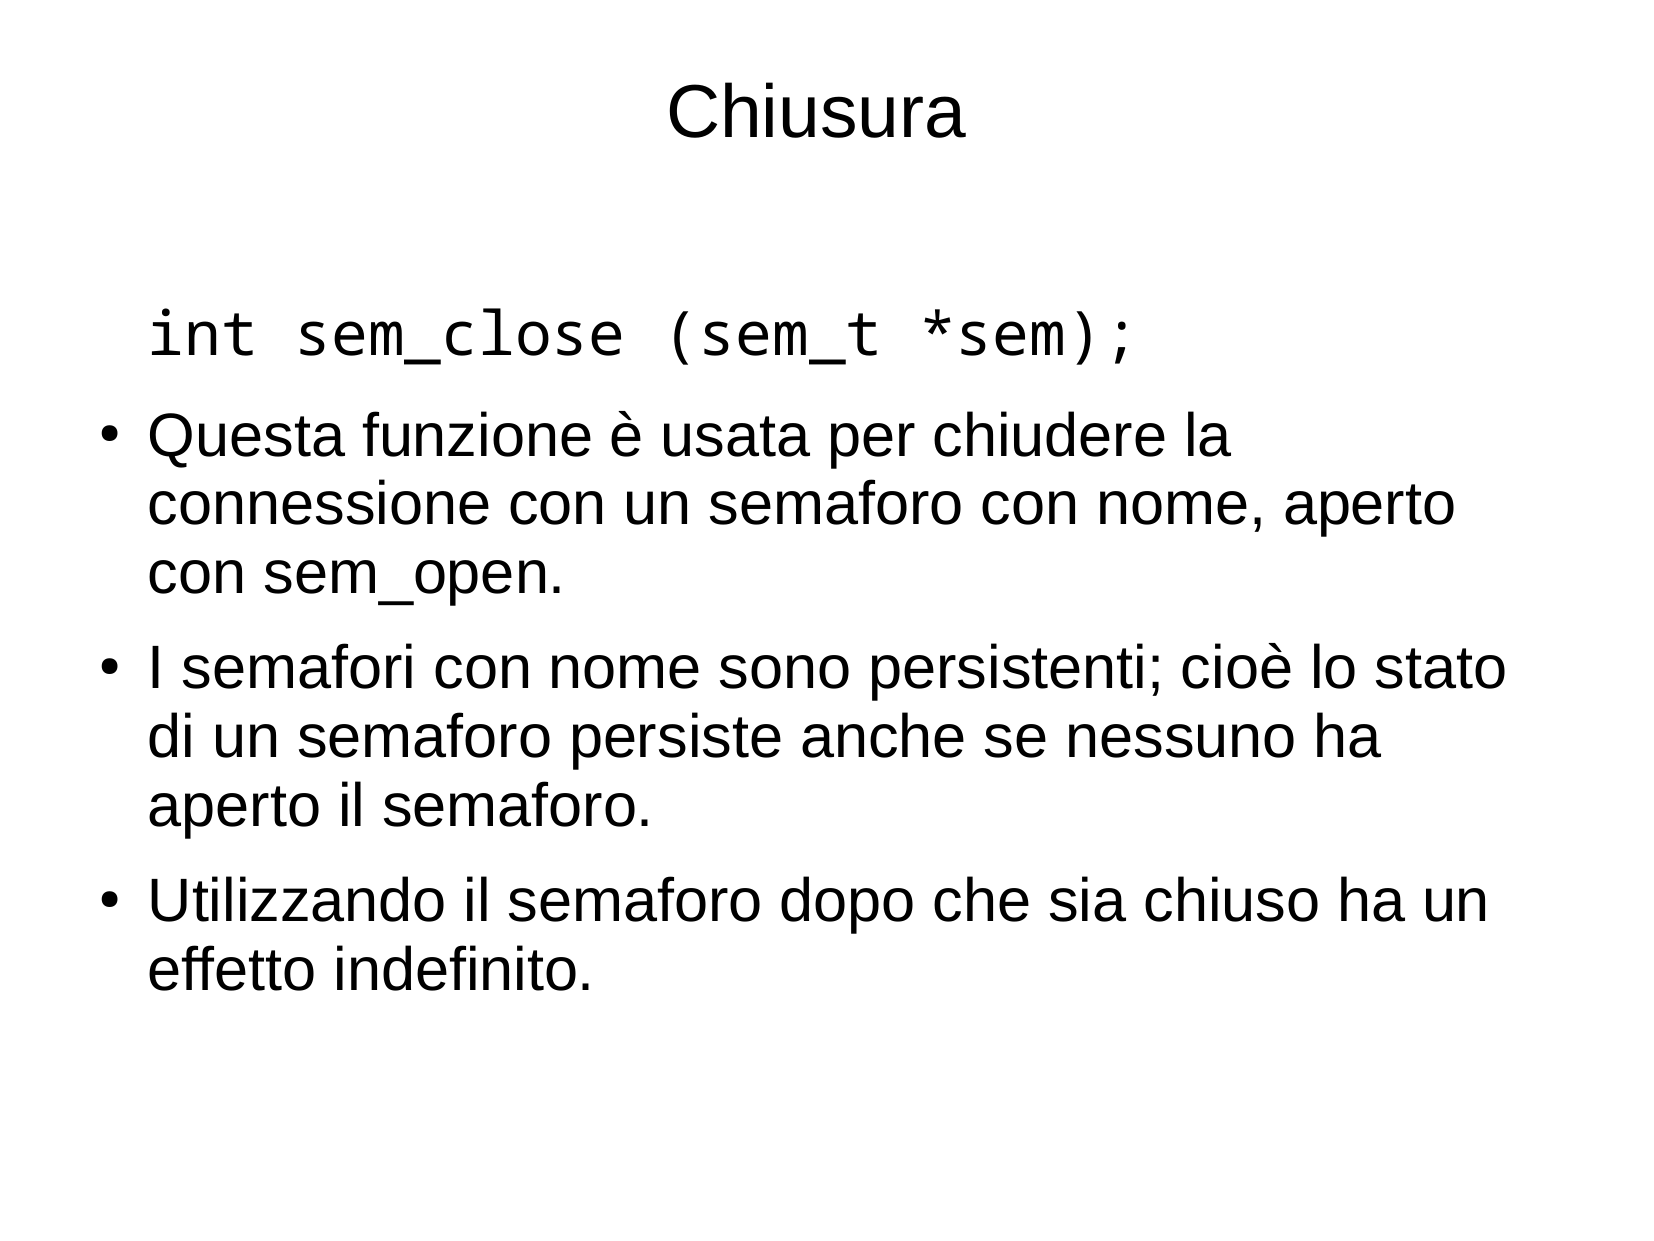

# Chiusura
int sem_close (sem_t *sem);
Questa funzione è usata per chiudere la connessione con un semaforo con nome, aperto con sem_open.
I semafori con nome sono persistenti; cioè lo stato di un semaforo persiste anche se nessuno ha aperto il semaforo.
Utilizzando il semaforo dopo che sia chiuso ha un effetto indefinito.